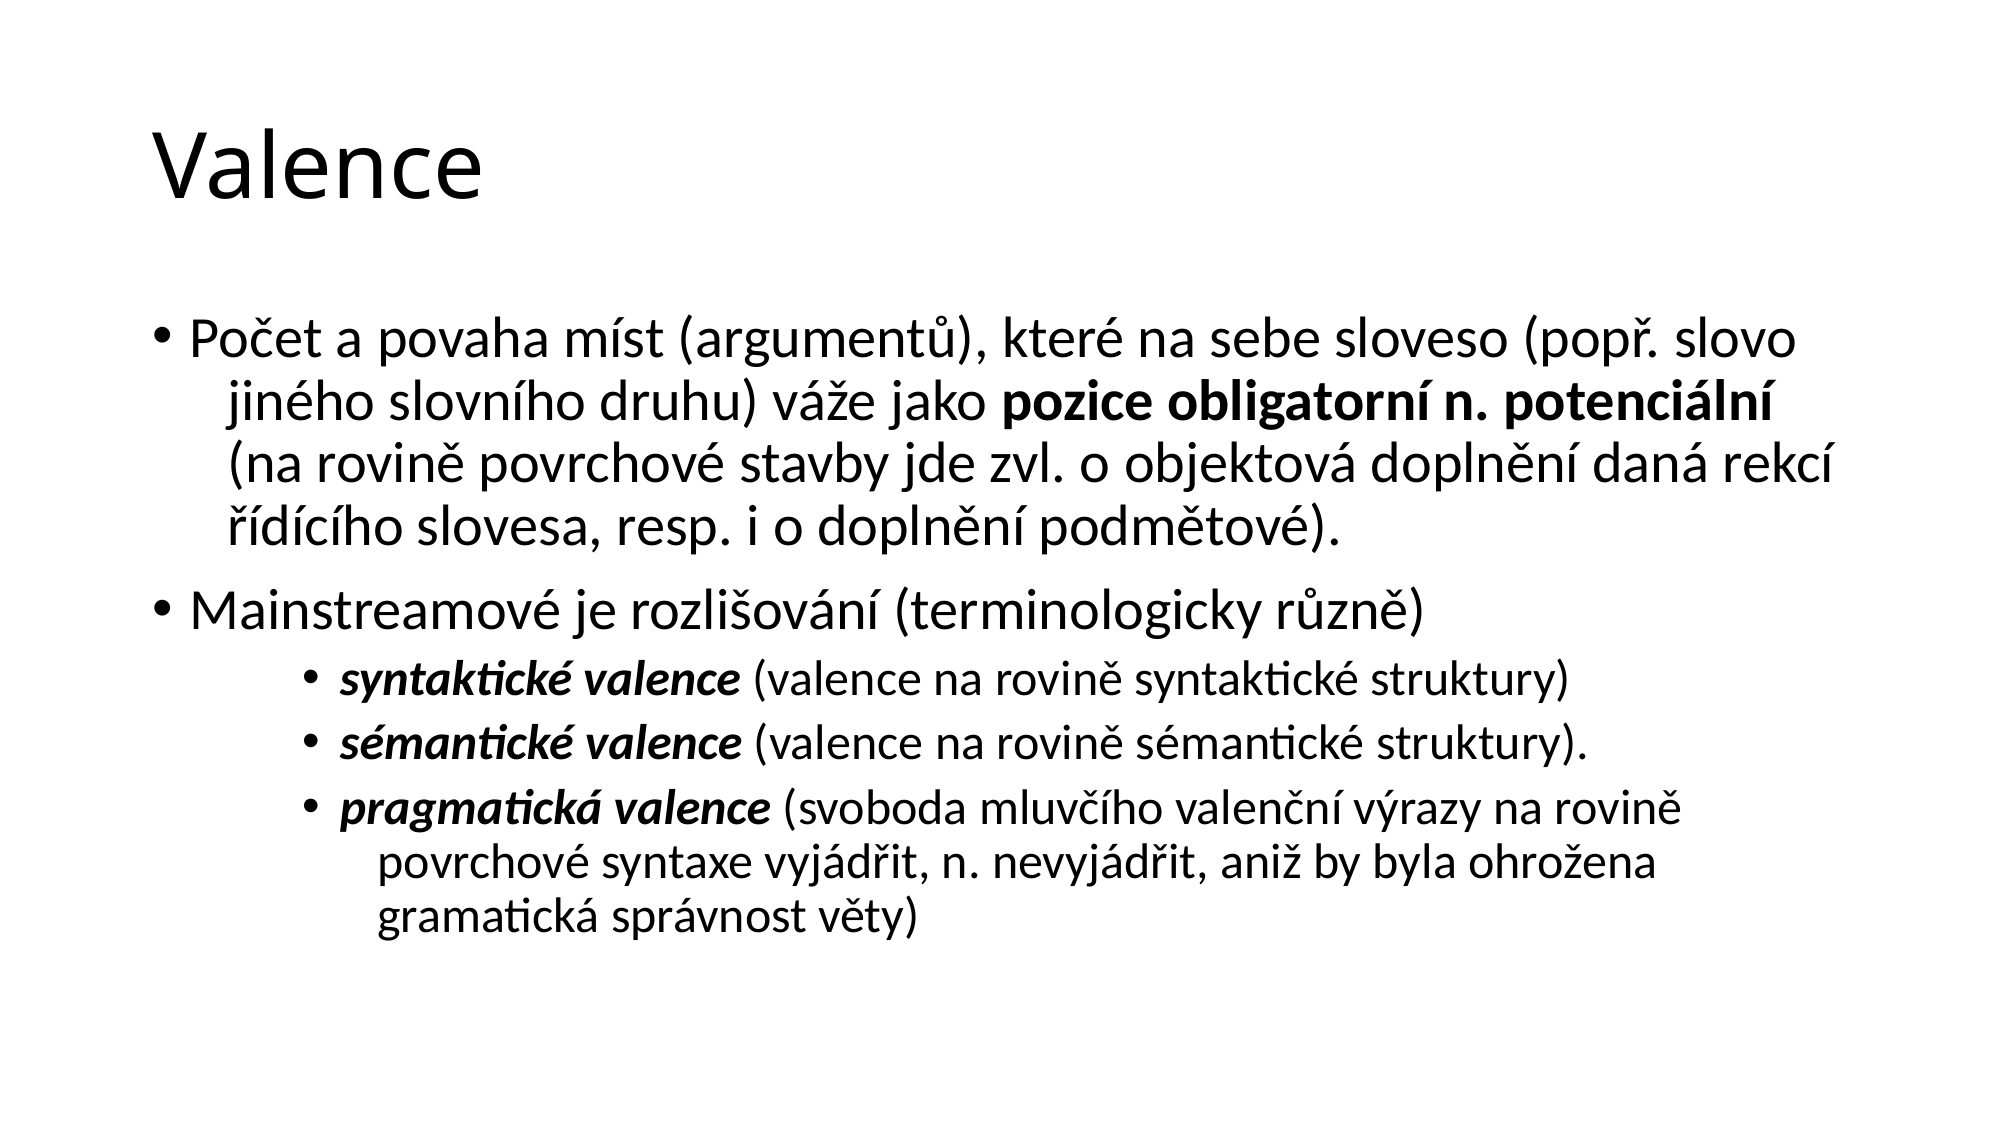

# Valence
Počet a povaha míst (argumentů), které na sebe sloveso (popř. slovo jiného slovního druhu) váže jako pozice obligatorní n. potenciální (na rovině povrchové stavby jde zvl. o objektová doplnění daná rekcí řídícího slovesa, resp. i o doplnění podmětové).
Mainstreamové je rozlišování (terminologicky různě)
syntaktické valence (valence na rovině syntaktické struktury)
sémantické valence (valence na rovině sémantické struktury).
pragmatická valence (svoboda mluvčího valenční výrazy na rovině povrchové syntaxe vyjádřit, n. nevyjádřit, aniž by byla ohrožena gramatická správnost věty)